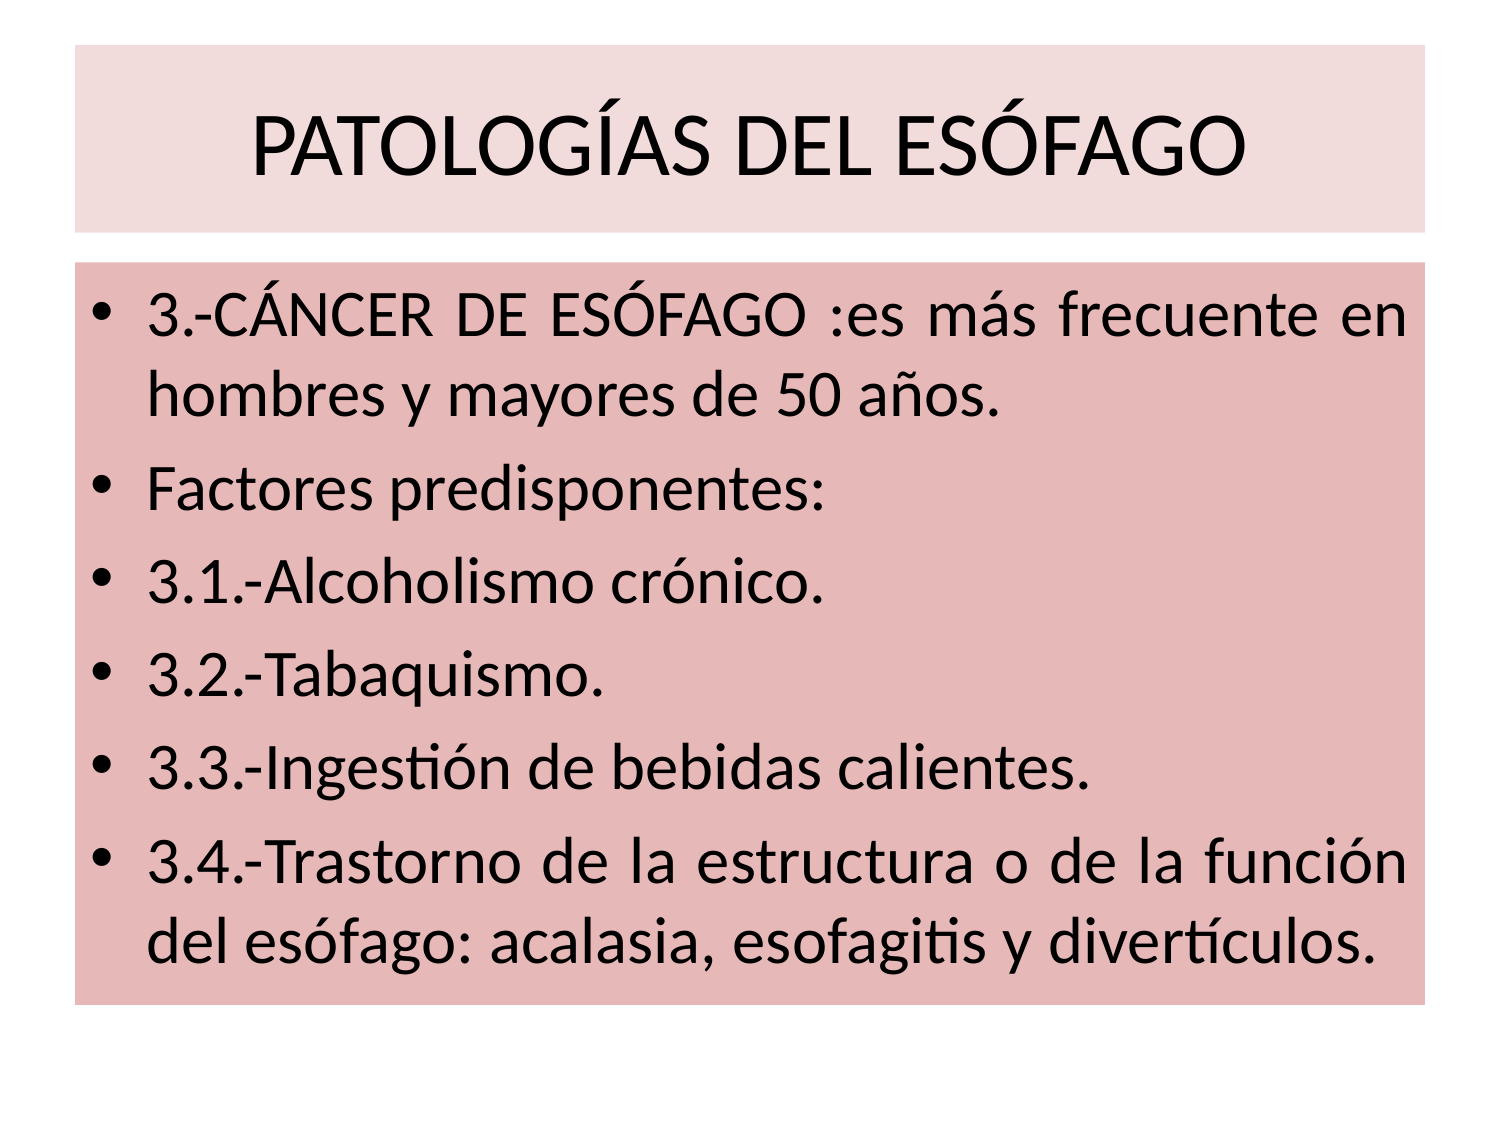

# PATOLOGÍAS DEL ESÓFAGO
3.-CÁNCER DE ESÓFAGO :es más frecuente en hombres y mayores de 50 años.
Factores predisponentes:
3.1.-Alcoholismo crónico.
3.2.-Tabaquismo.
3.3.-Ingestión de bebidas calientes.
3.4.-Trastorno de la estructura o de la función del esófago: acalasia, esofagitis y divertículos.